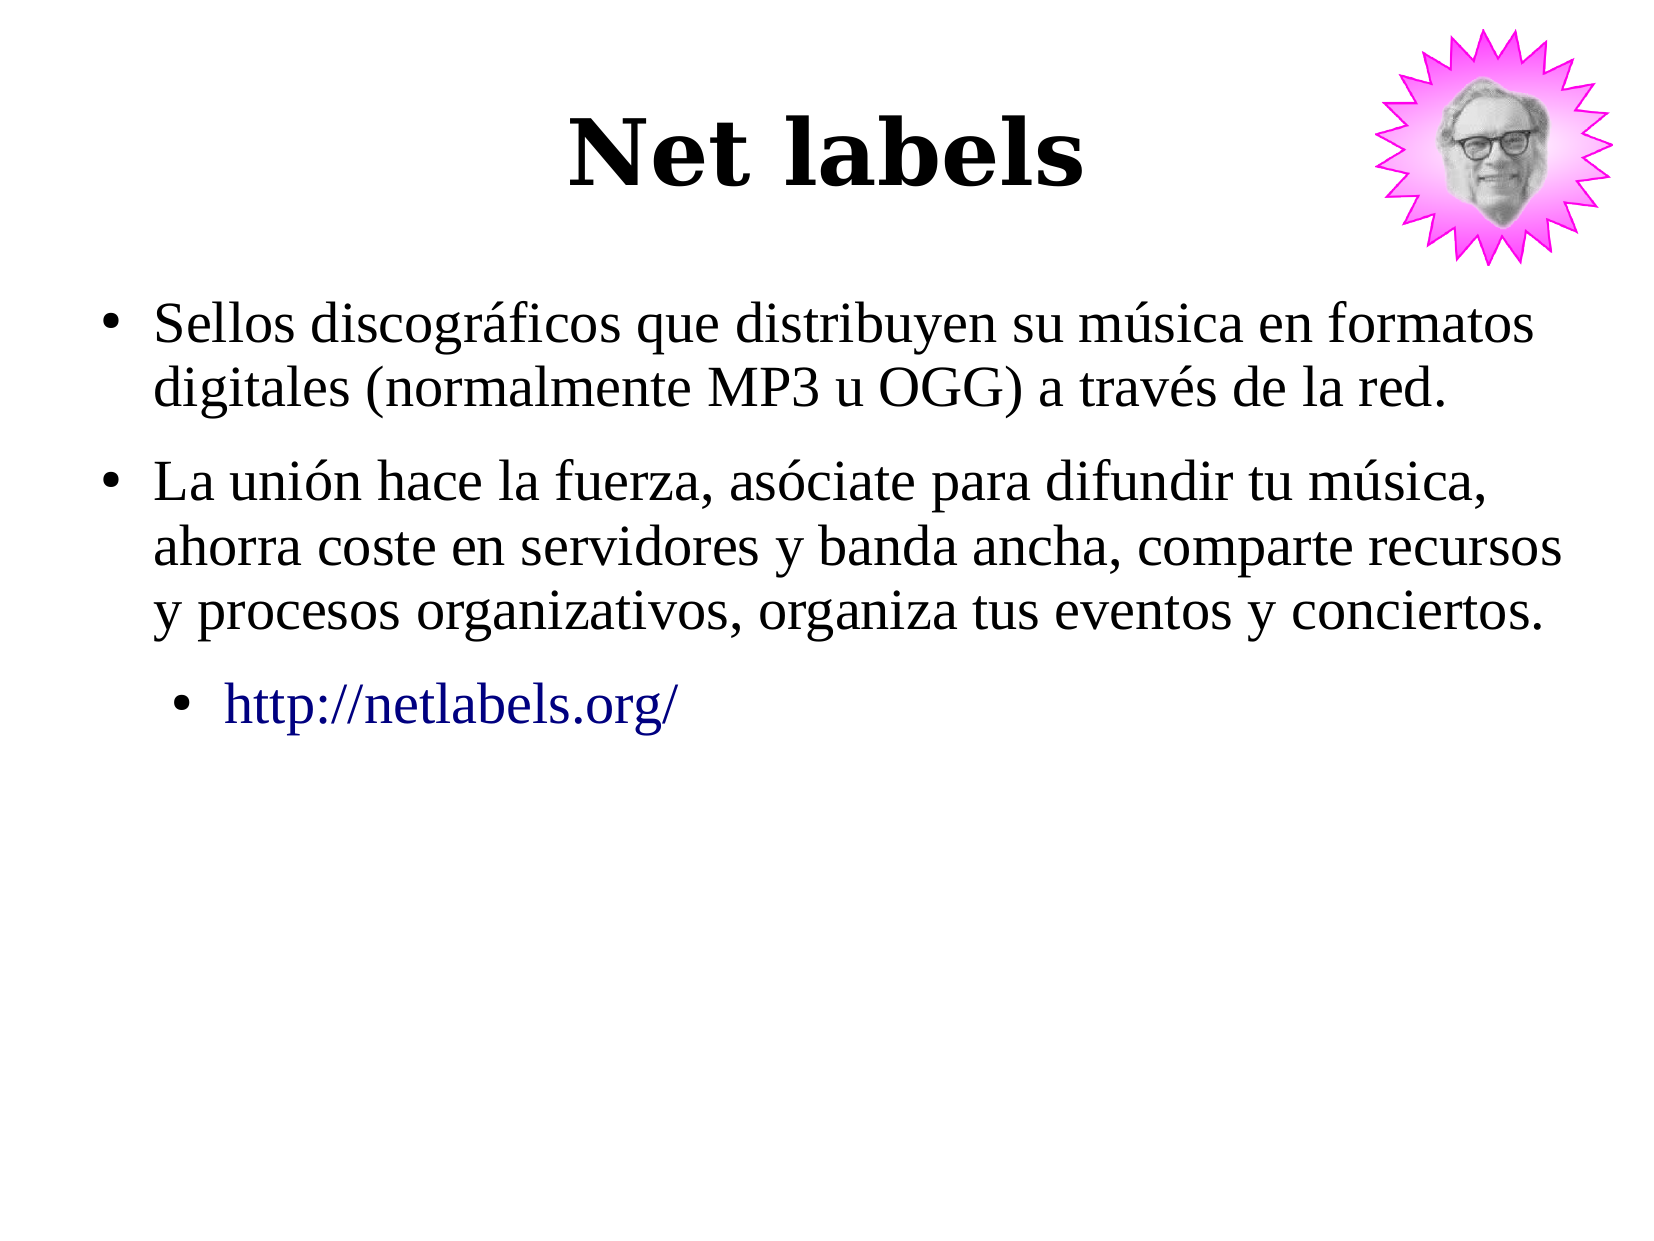

# Net labels
Sellos discográficos que distribuyen su música en formatos digitales (normalmente MP3 u OGG) a través de la red.
La unión hace la fuerza, asóciate para difundir tu música, ahorra coste en servidores y banda ancha, comparte recursos y procesos organizativos, organiza tus eventos y conciertos.
http://netlabels.org/